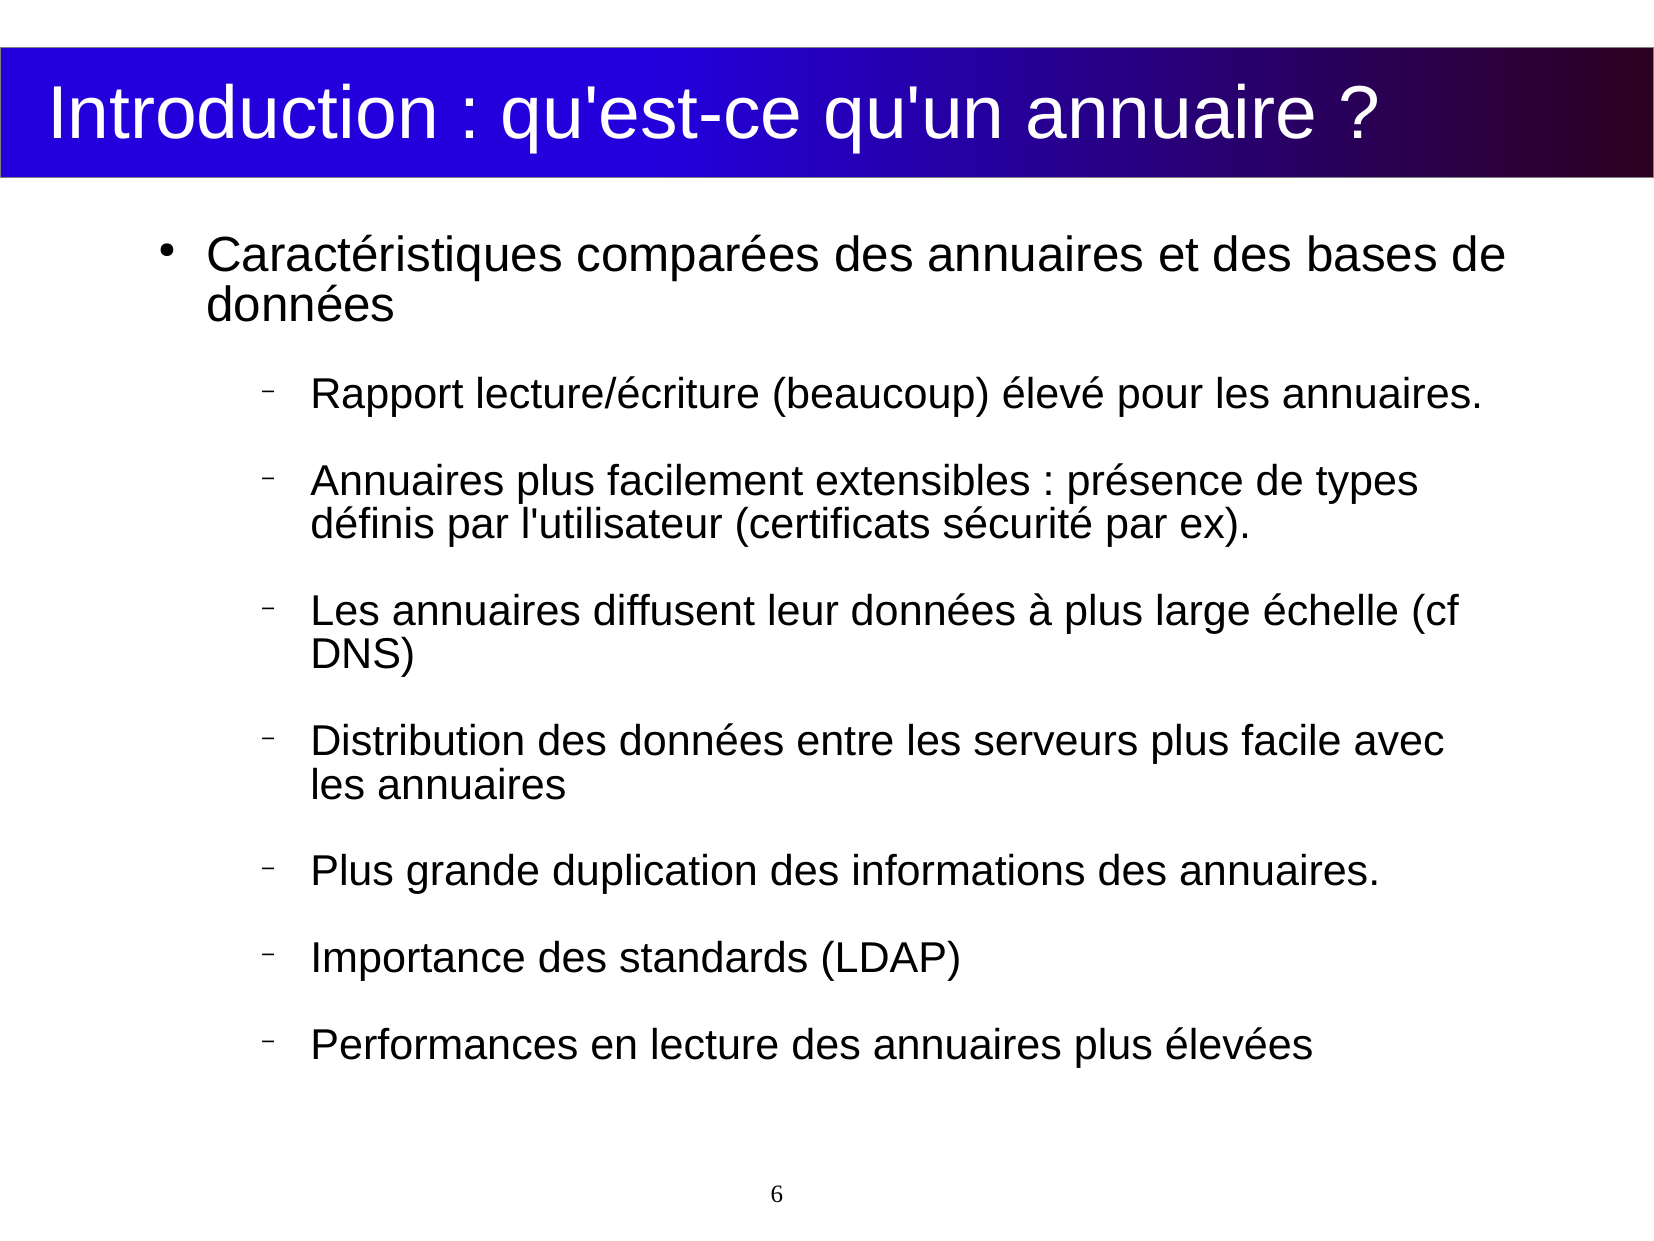

# Introduction : qu'est-ce qu'un annuaire ?
Caractéristiques comparées des annuaires et des bases de
données
Rapport lecture/écriture (beaucoup) élevé pour les annuaires.
Annuaires plus facilement extensibles : présence de types définis par l'utilisateur (certificats sécurité par ex).
Les annuaires diffusent leur données à plus large échelle (cf DNS)
Distribution des données entre les serveurs plus facile avec
les annuaires
Plus grande duplication des informations des annuaires.
Importance des standards (LDAP)
Performances en lecture des annuaires plus élevées